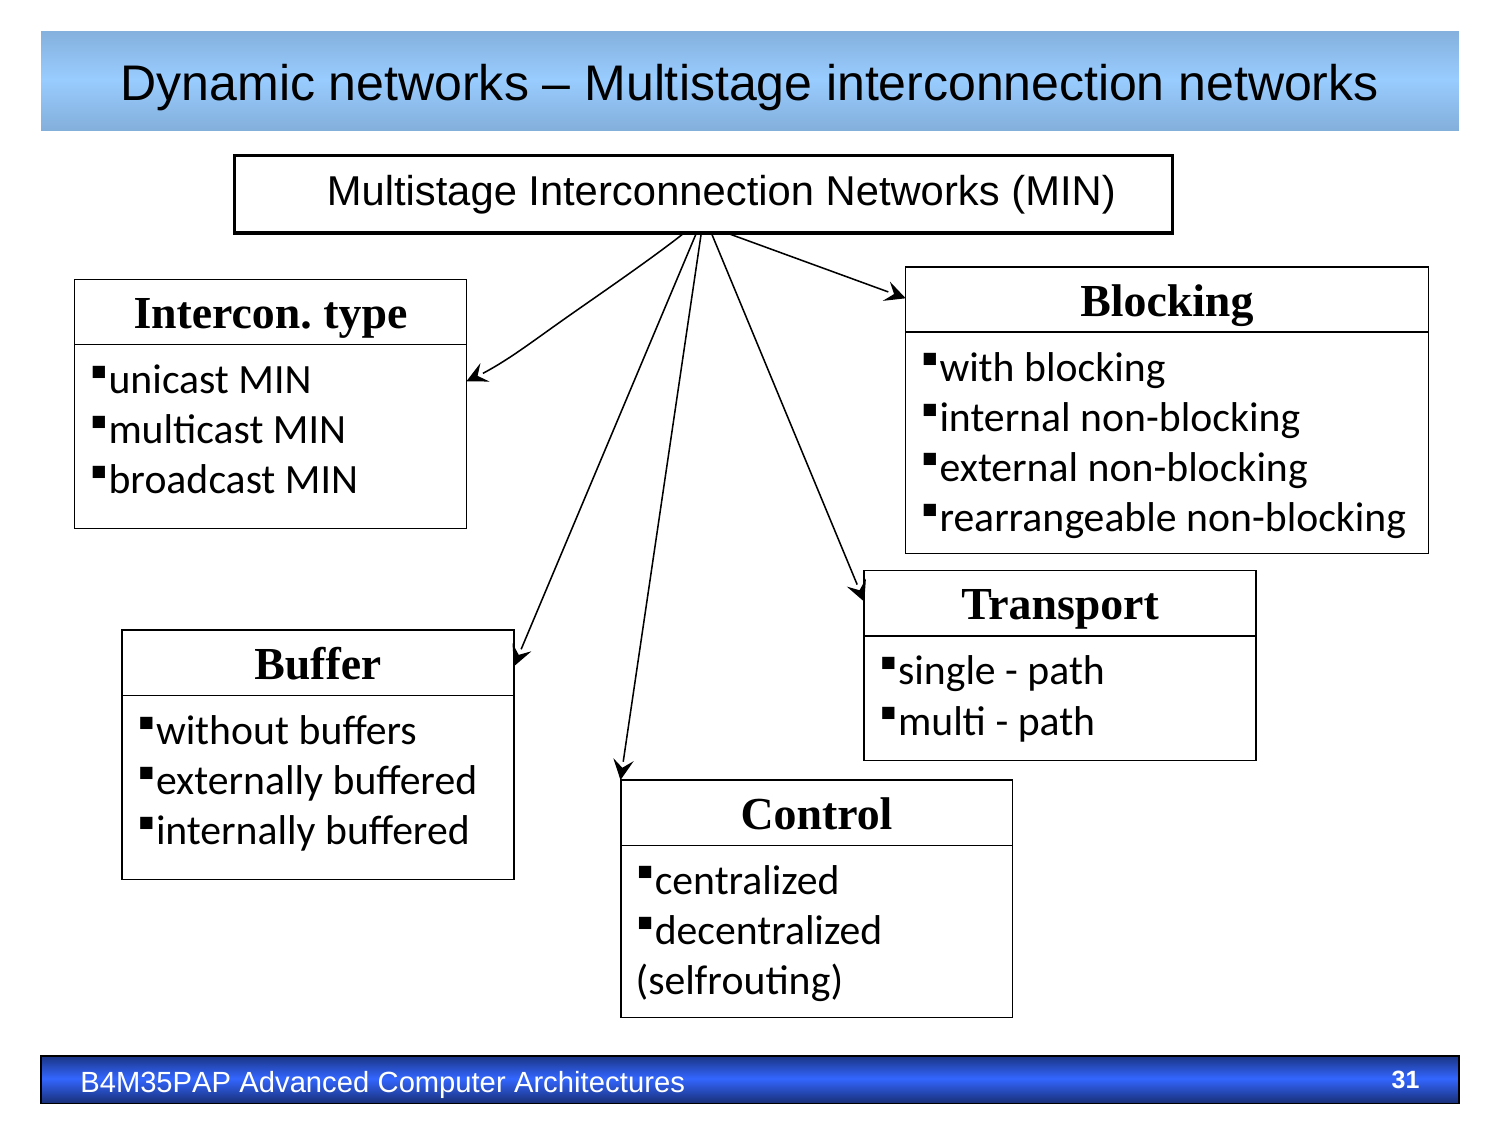

# Dynamic networks – Multistage interconnection networks
Multistage Interconnection Networks (MIN)
Blocking
with blocking
internal non-blocking
external non-blocking
rearrangeable non-blocking
Intercon. type
unicast MIN
multicast MIN
broadcast MIN
Transport
single - path
multi - path
Buffer
without buffers
externally buffered
internally buffered
Control
centralized
decentralized (selfrouting)